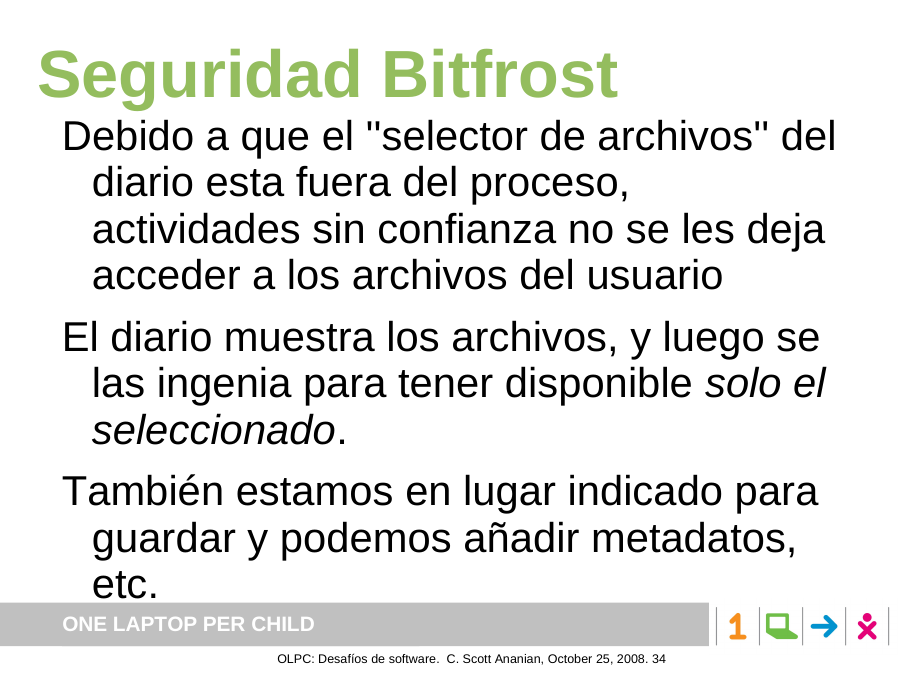

# Seguridad Bitfrost
Debido a que el ''selector de archivos'' del diario esta fuera del proceso, actividades sin confianza no se les deja acceder a los archivos del usuario
El diario muestra los archivos, y luego se las ingenia para tener disponible solo el seleccionado.
También estamos en lugar indicado para guardar y podemos añadir metadatos, etc.